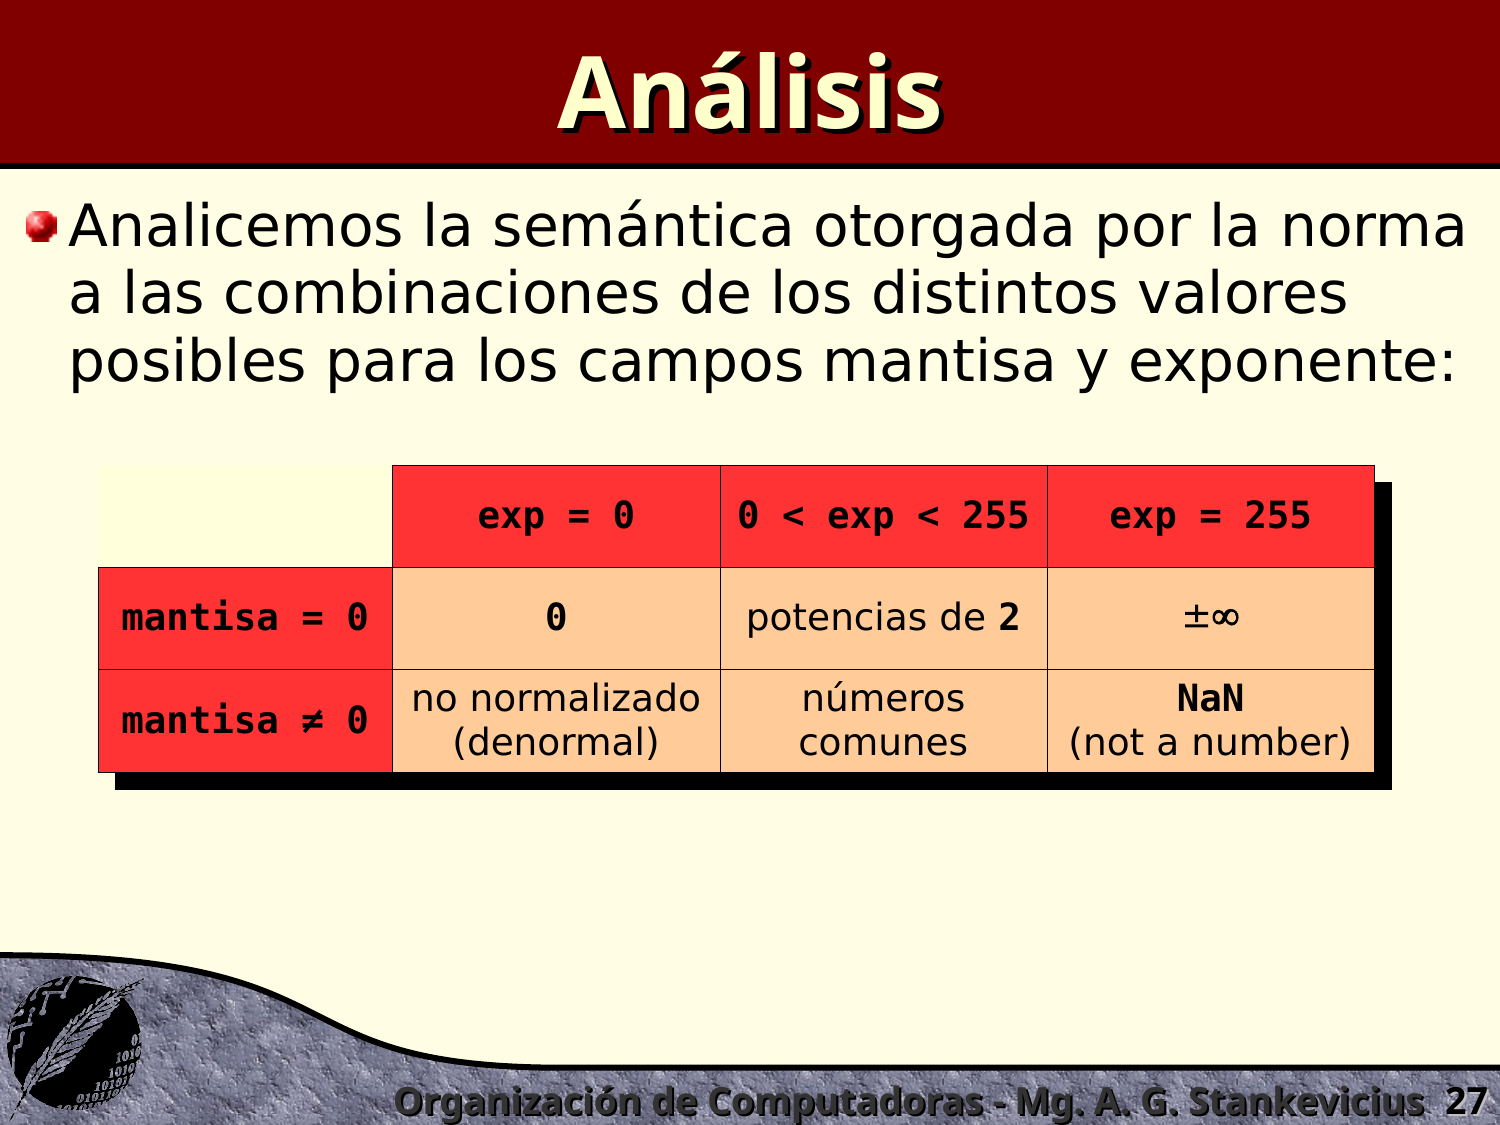

# Análisis
Analicemos la semántica otorgada por la norma a las combinaciones de los distintos valores posibles para los campos mantisa y exponente:
| | exp = 0 | 0 < exp < 255 | exp = 255 |
| --- | --- | --- | --- |
| mantisa = 0 | 0 | potencias de 2 | ±∞ |
| mantisa ≠ 0 | no normalizado (denormal) | números comunes | NaN (not a number) |
27